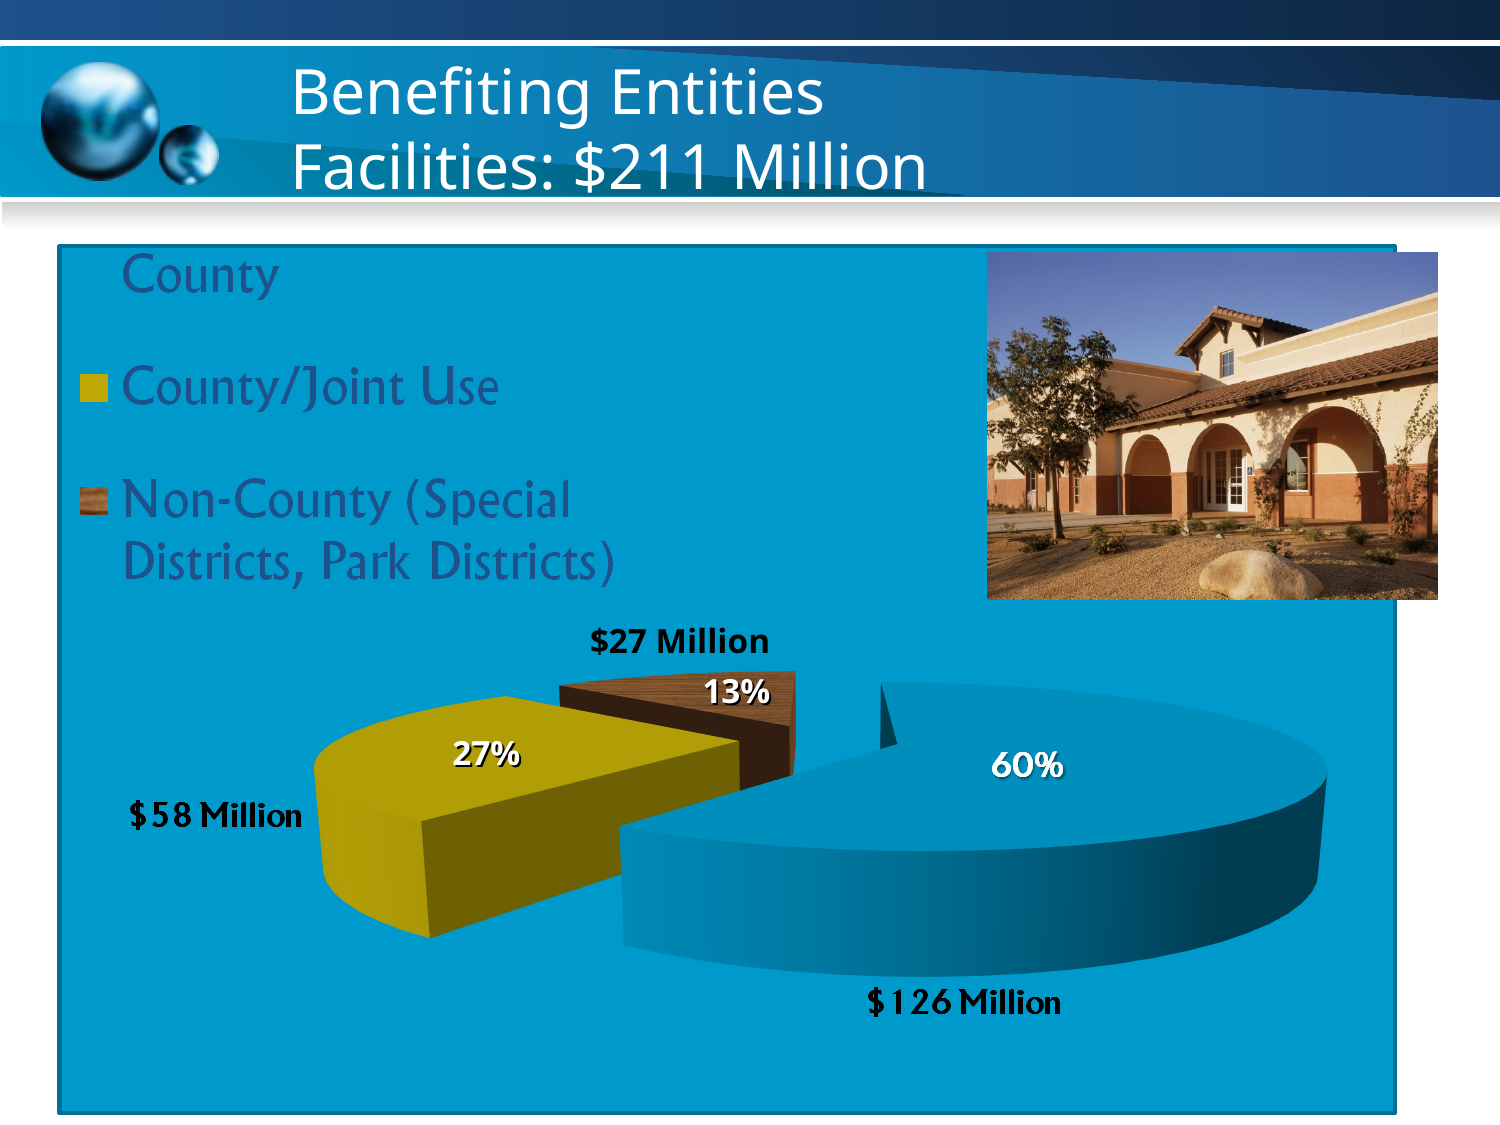

# Benefiting Entities Facilities: $211 Million
$27 Million
13%
27%